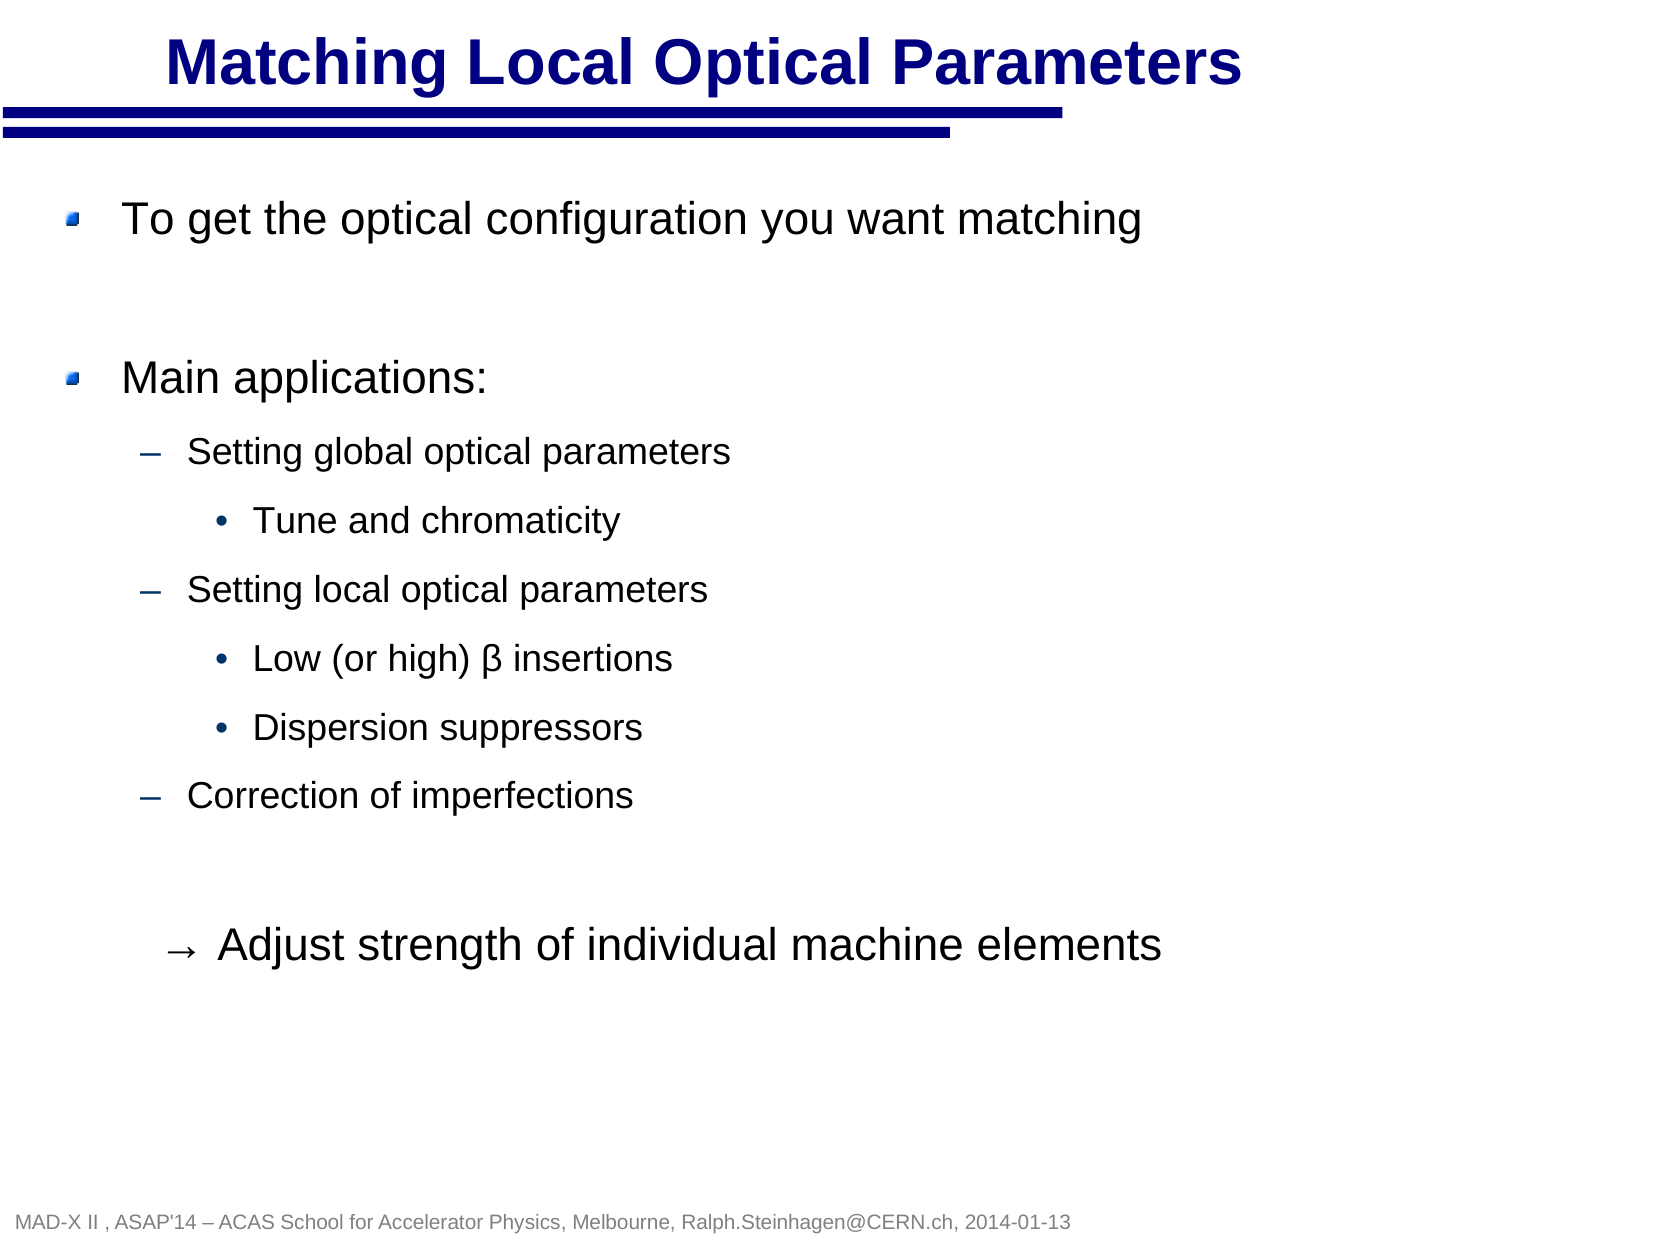

# Matching Local Optical Parameters
To get the optical configuration you want matching
Main applications:
Setting global optical parameters
Tune and chromaticity
Setting local optical parameters
Low (or high) β insertions
Dispersion suppressors
Correction of imperfections
 	→ Adjust strength of individual machine elements